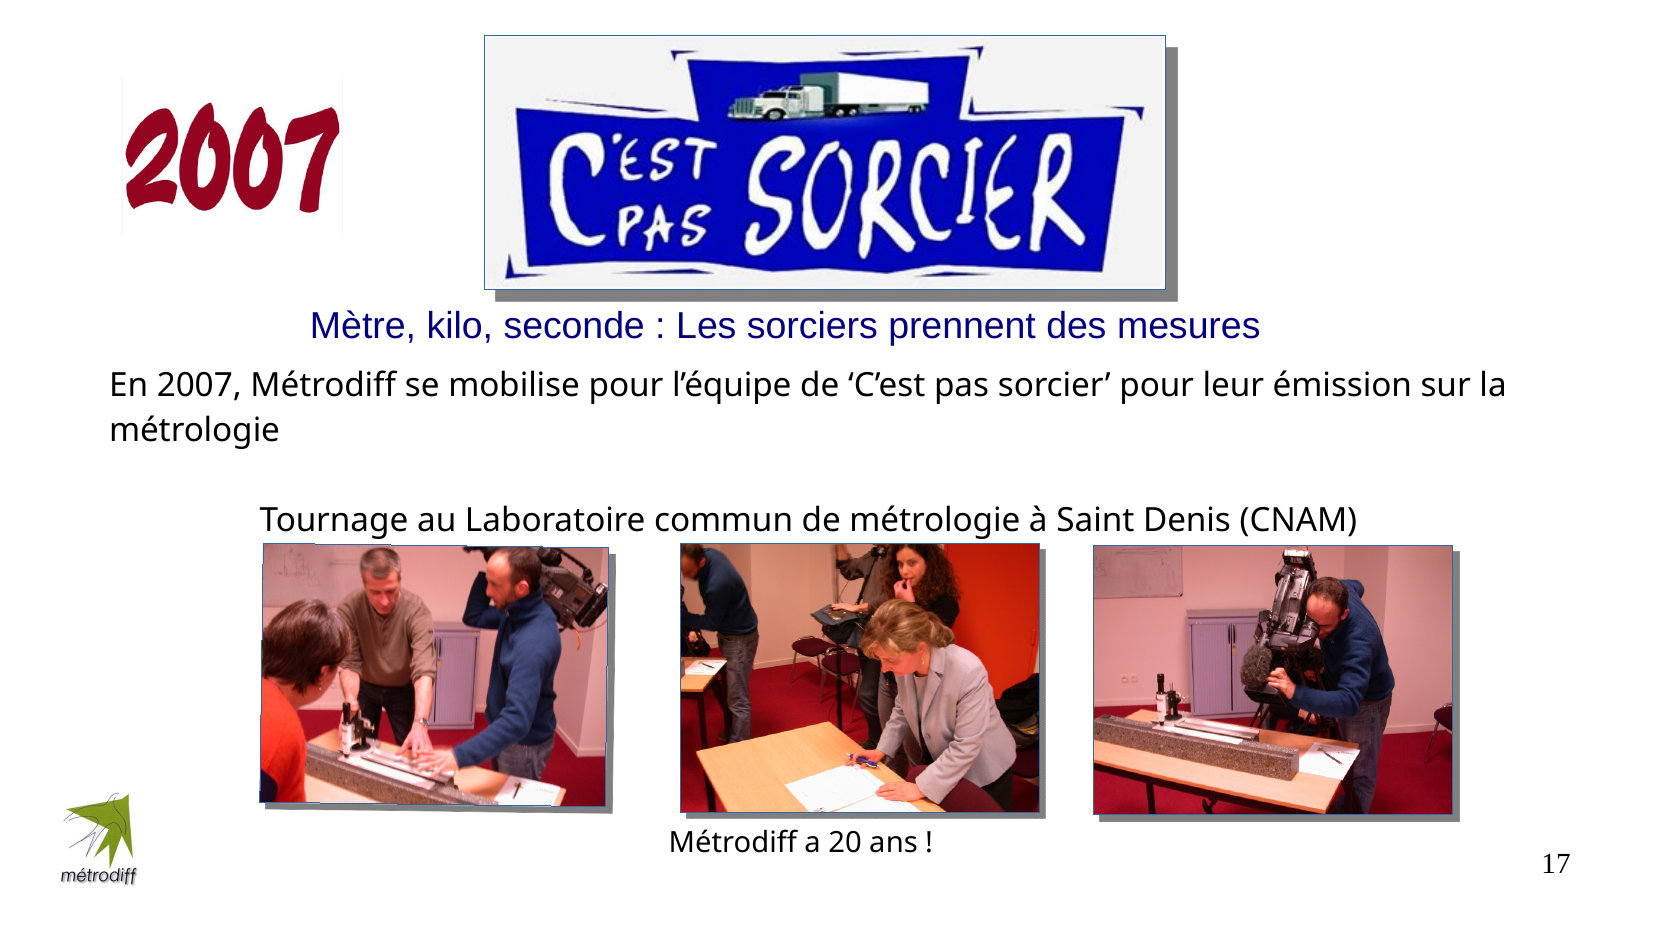

Mètre, kilo, seconde : Les sorciers prennent des mesures
En 2007, Métrodiff se mobilise pour l’équipe de ‘C’est pas sorcier’ pour leur émission sur la métrologie
Tournage au Laboratoire commun de métrologie à Saint Denis (CNAM)
 Métrodiff a 20 ans !
17